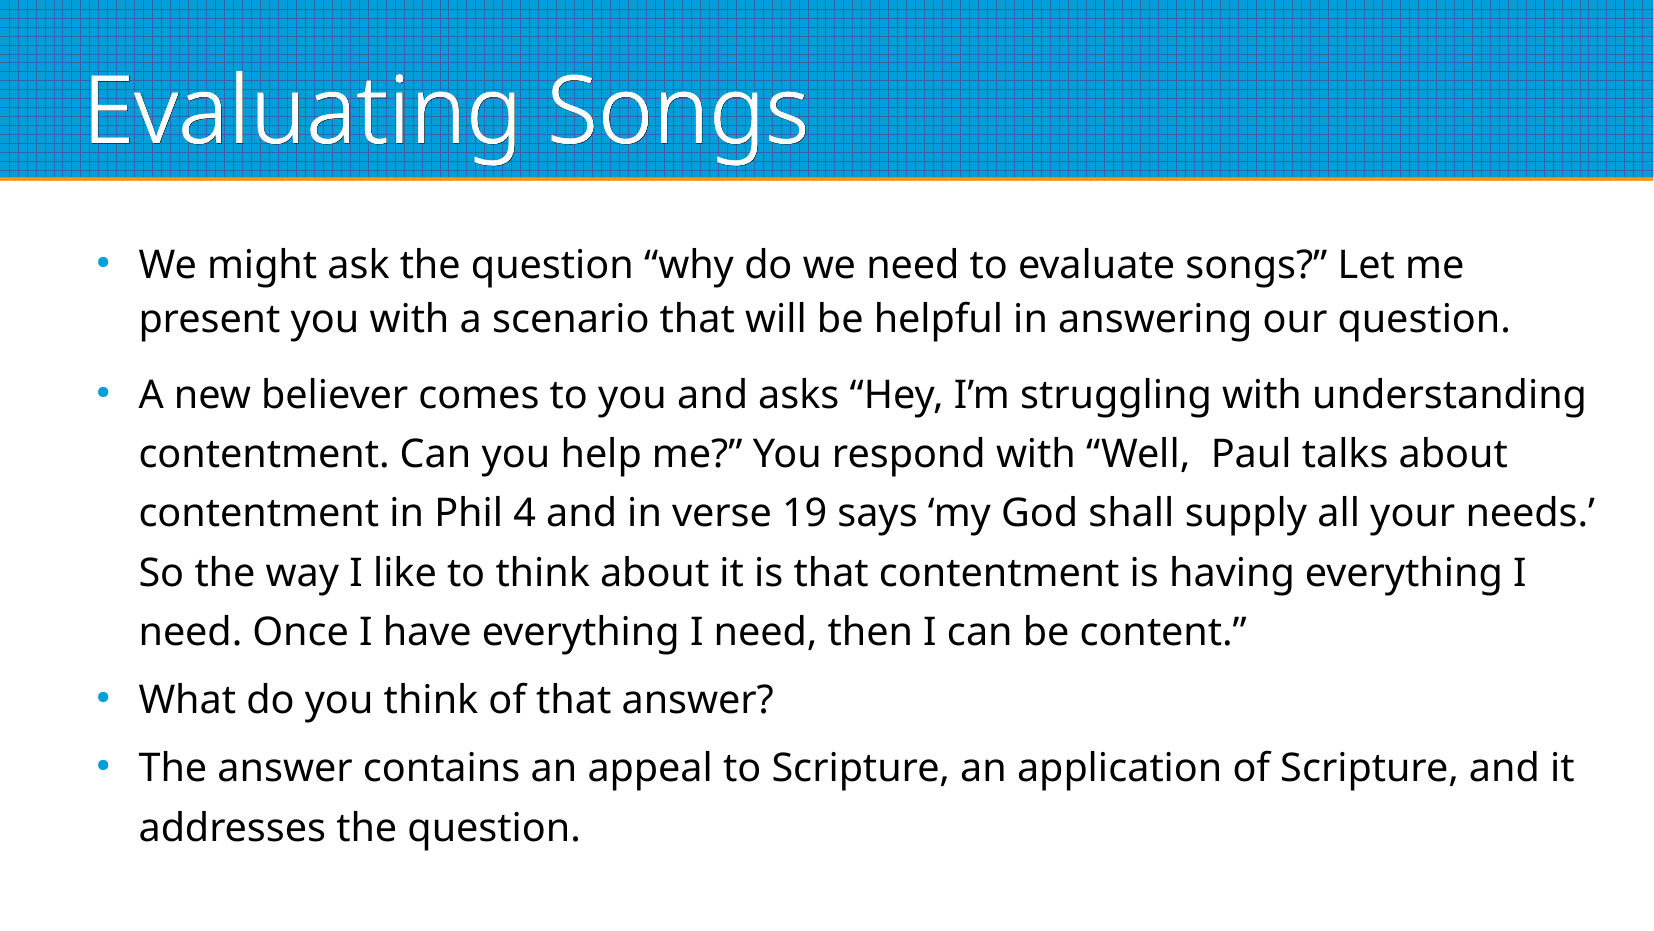

# Evaluating Songs
We might ask the question “why do we need to evaluate songs?” Let me present you with a scenario that will be helpful in answering our question.
A new believer comes to you and asks “Hey, I’m struggling with understanding contentment. Can you help me?” You respond with “Well, Paul talks about contentment in Phil 4 and in verse 19 says ‘my God shall supply all your needs.’ So the way I like to think about it is that contentment is having everything I need. Once I have everything I need, then I can be content.”
What do you think of that answer?
The answer contains an appeal to Scripture, an application of Scripture, and it addresses the question.